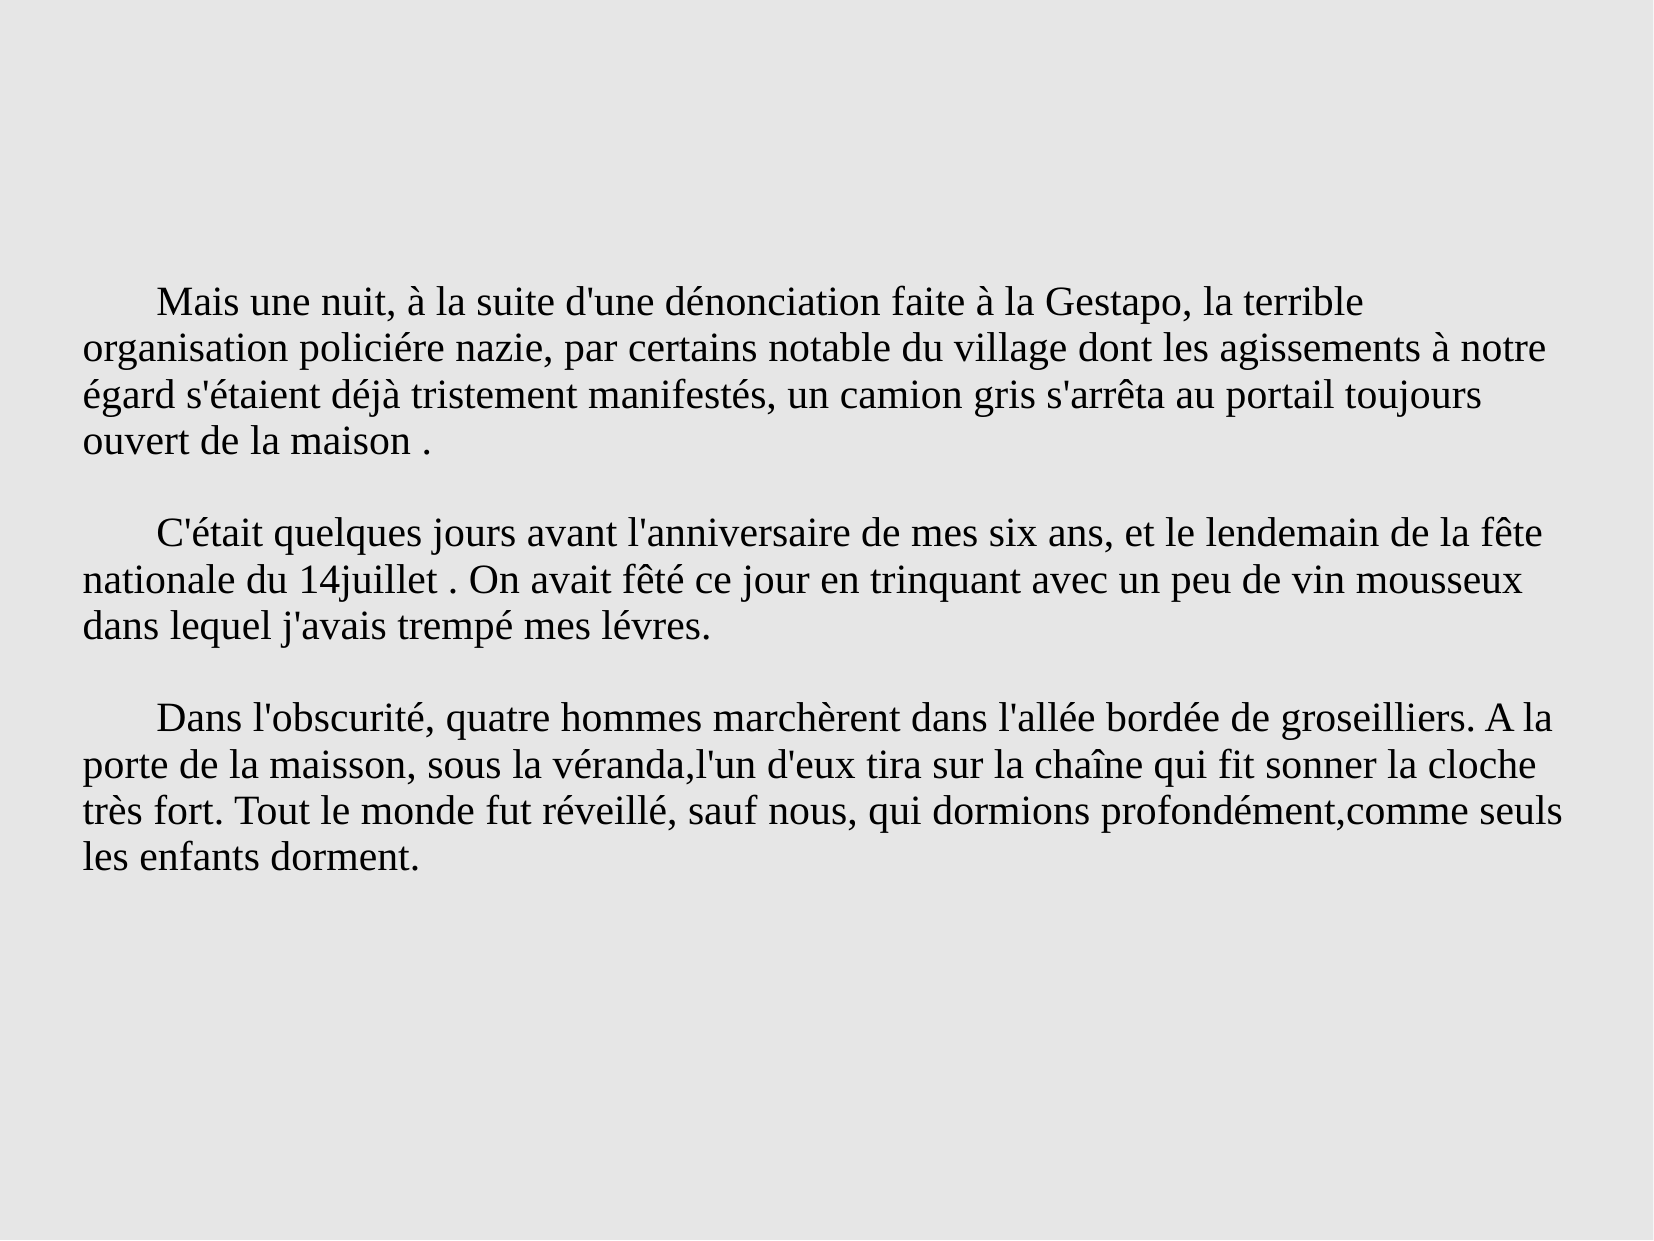

# Mais une nuit, à la suite d'une dénonciation faite à la Gestapo, la terrible organisation policiére nazie, par certains notable du village dont les agissements à notre égard s'étaient déjà tristement manifestés, un camion gris s'arrêta au portail toujours ouvert de la maison .
	C'était quelques jours avant l'anniversaire de mes six ans, et le lendemain de la fête nationale du 14juillet . On avait fêté ce jour en trinquant avec un peu de vin mousseux dans lequel j'avais trempé mes lévres.
	Dans l'obscurité, quatre hommes marchèrent dans l'allée bordée de groseilliers. A la porte de la maisson, sous la véranda,l'un d'eux tira sur la chaîne qui fit sonner la cloche très fort. Tout le monde fut réveillé, sauf nous, qui dormions profondément,comme seuls les enfants dorment.